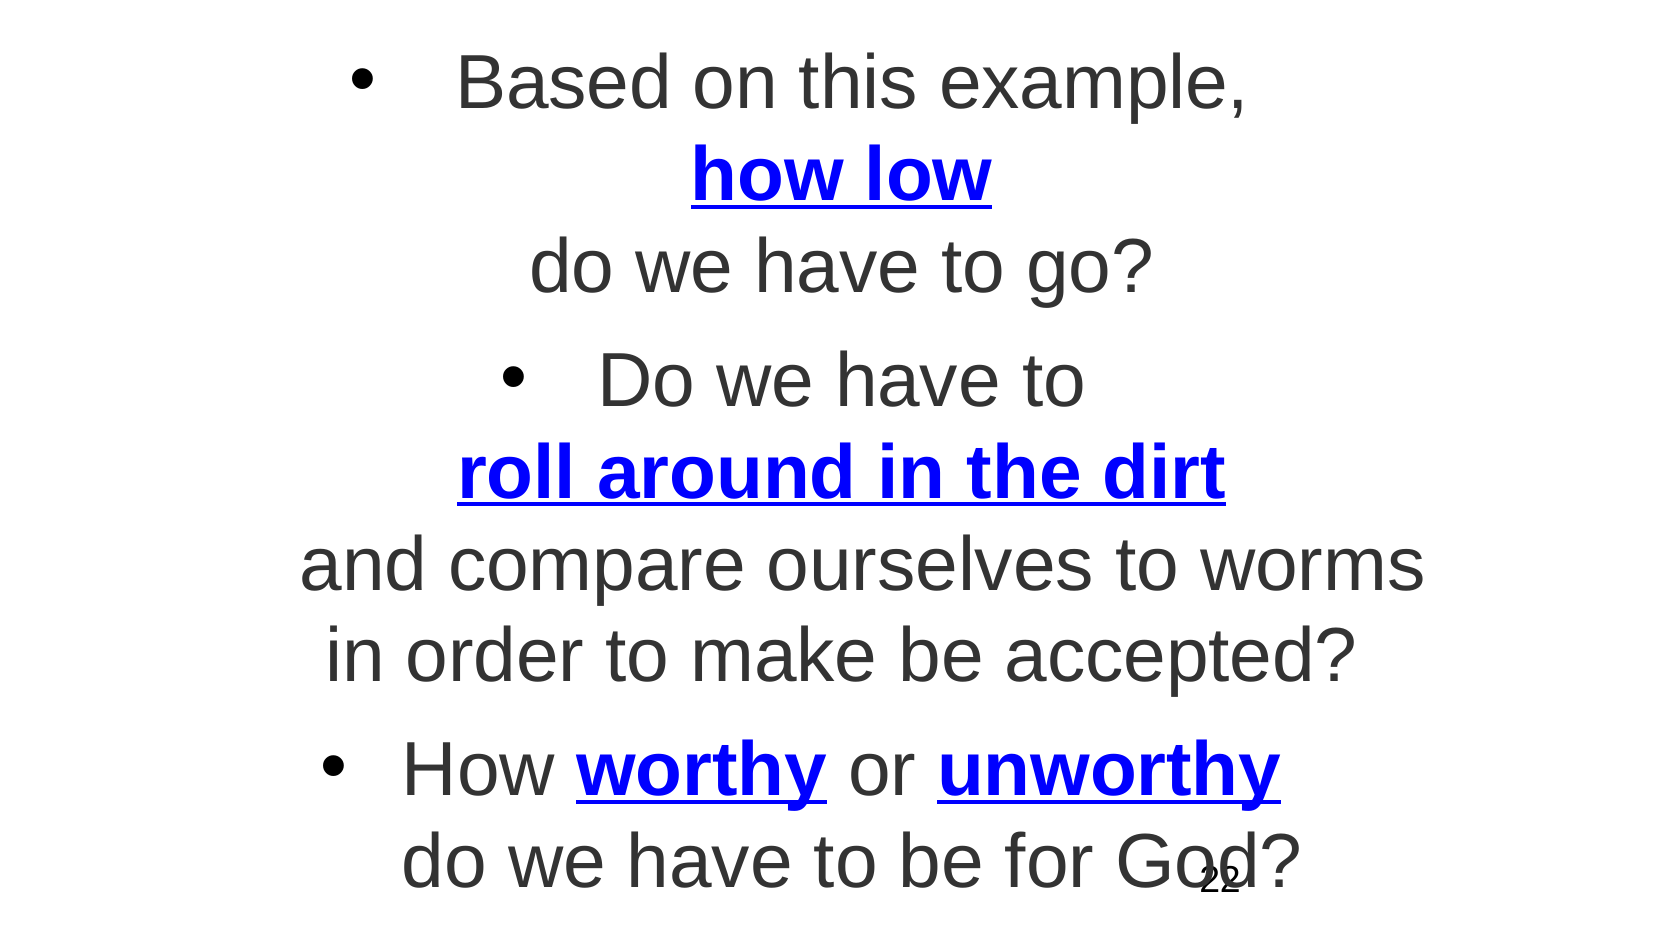

# Based on this example, how low do we have to go?
Do we have to
roll around in the dirt
 and compare ourselves to worms
in order to make be accepted?
How worthy or unworthy
do we have to be for God?
22